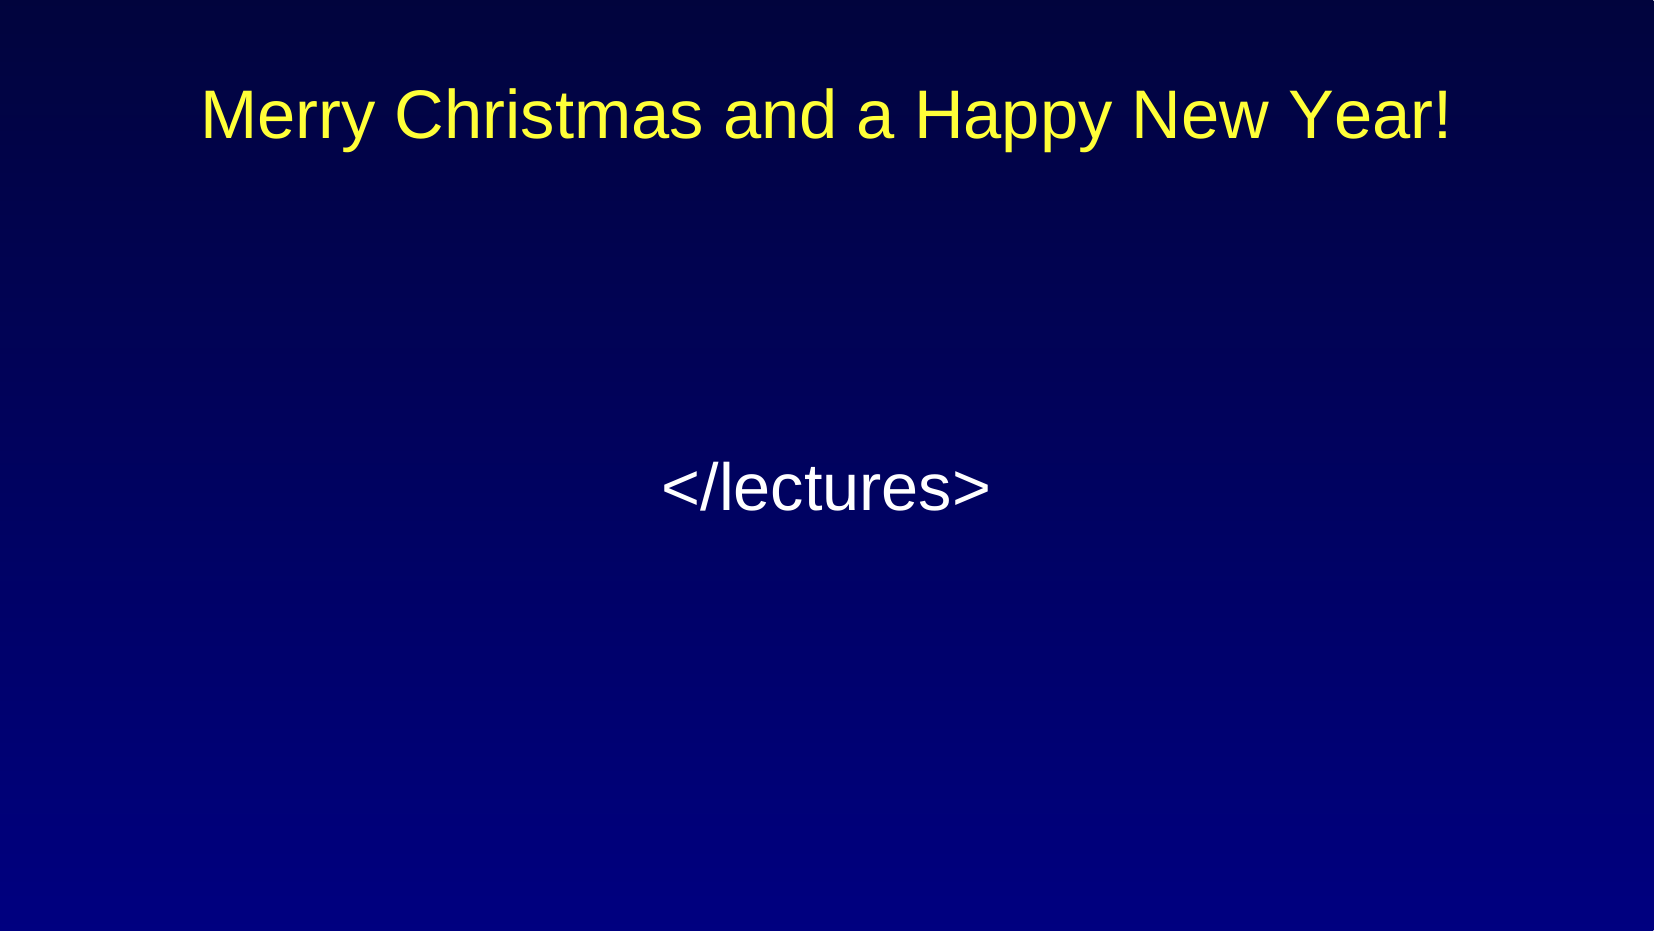

# Merry Christmas and a Happy New Year!
</lectures>